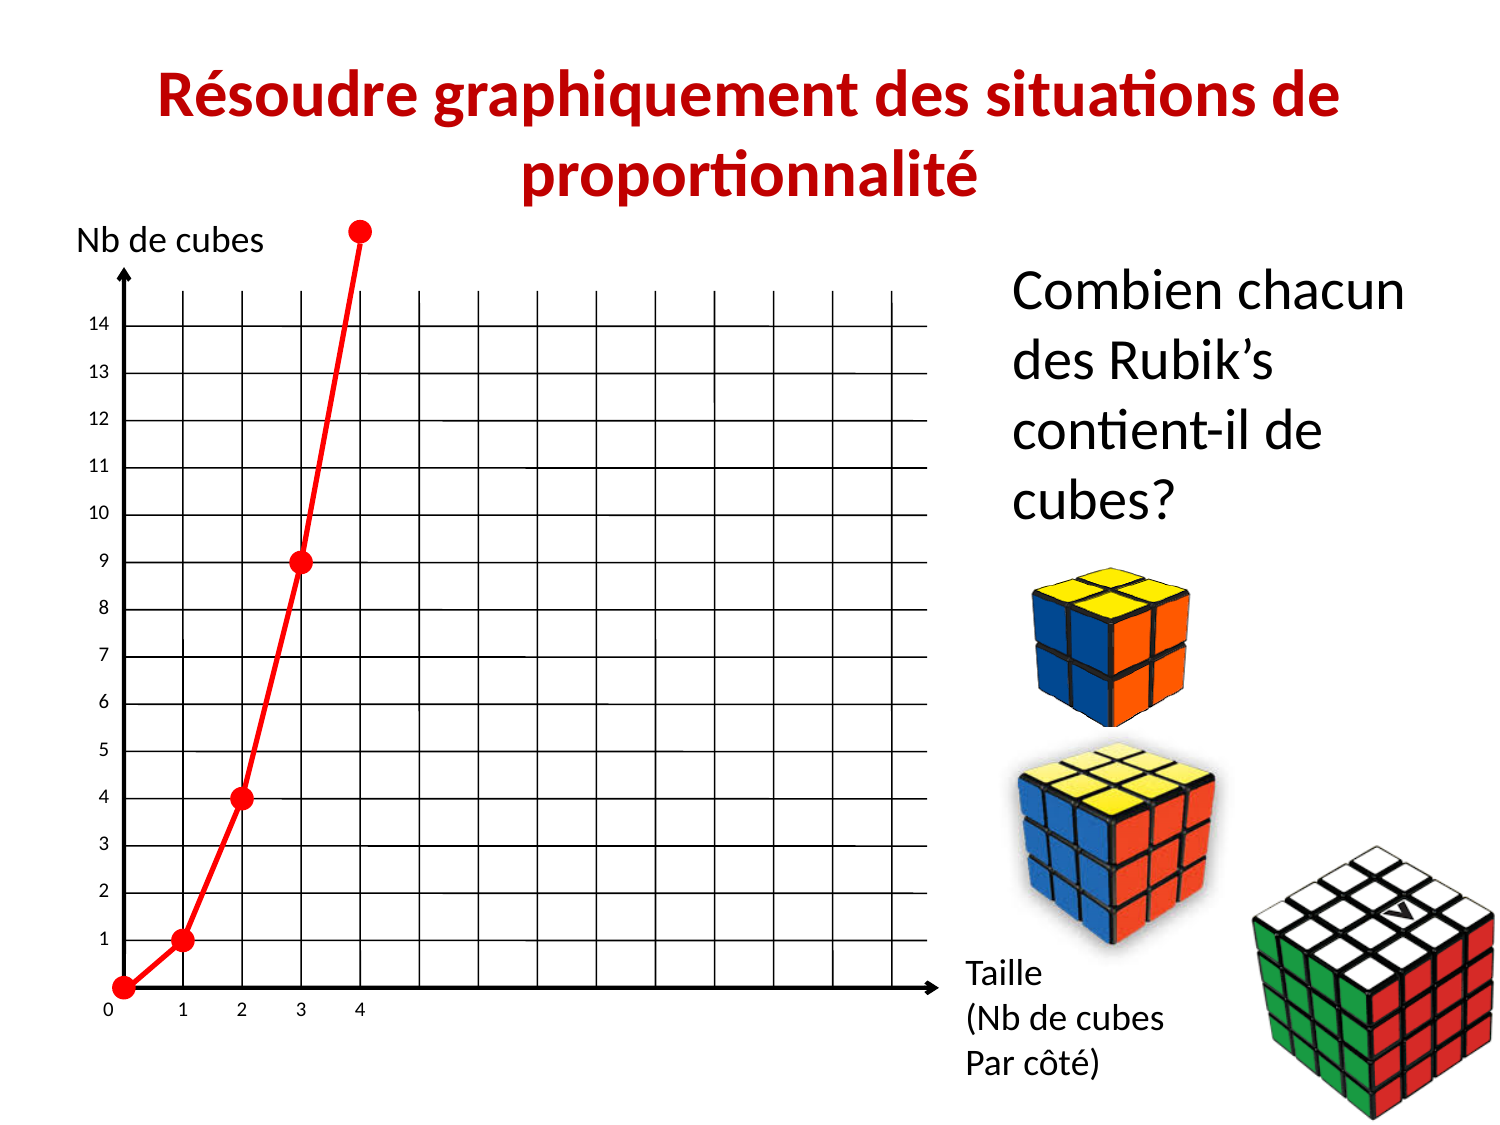

Résoudre graphiquement des situations de proportionnalité
 Nb de cubes
Combien chacun des Rubik’s contient-il de cubes?
14
13
12
11
10
9
8
7
6
5
4
3
2
1
Taille
(Nb de cubes
Par côté)
0
1
2
3
4